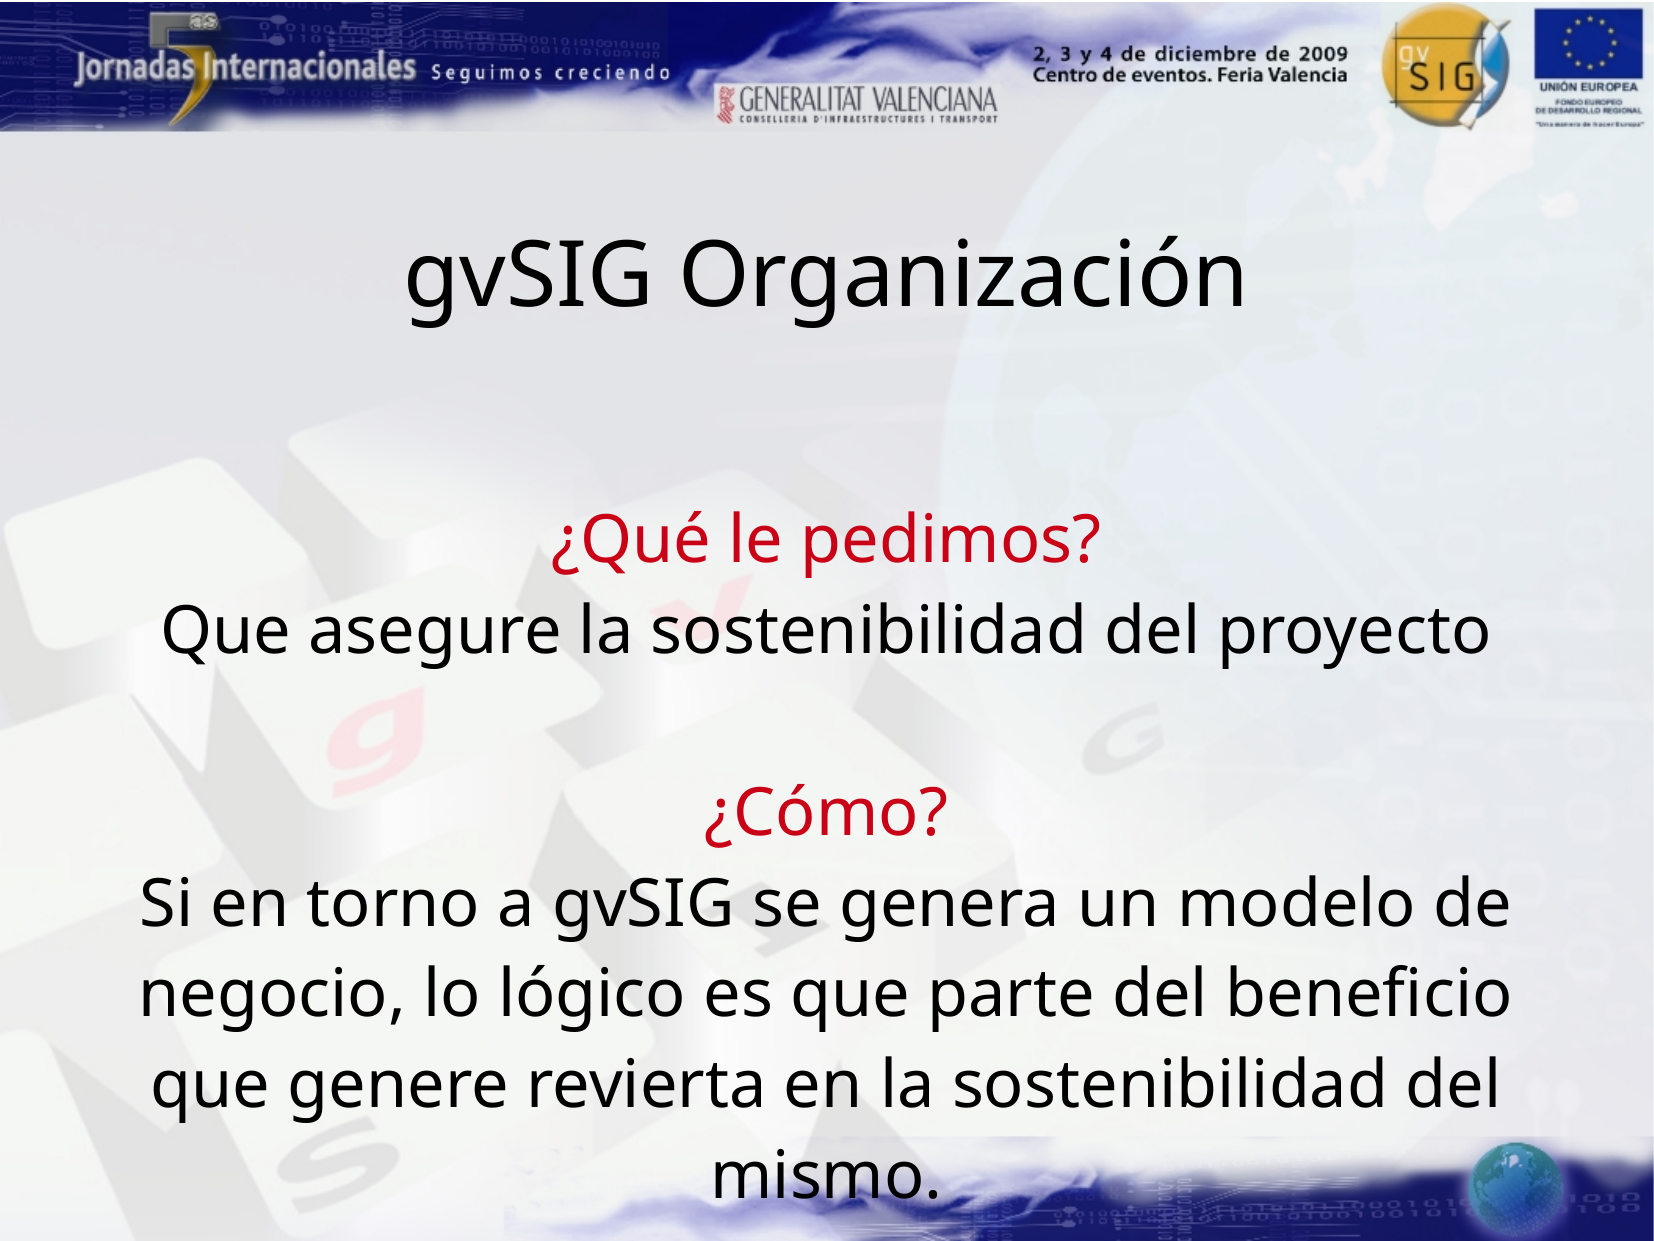

gvSIG Organización
¿Qué le pedimos?
Que asegure la sostenibilidad del proyecto
¿Cómo?
Si en torno a gvSIG se genera un modelo de negocio, lo lógico es que parte del beneficio que genere revierta en la sostenibilidad del mismo.